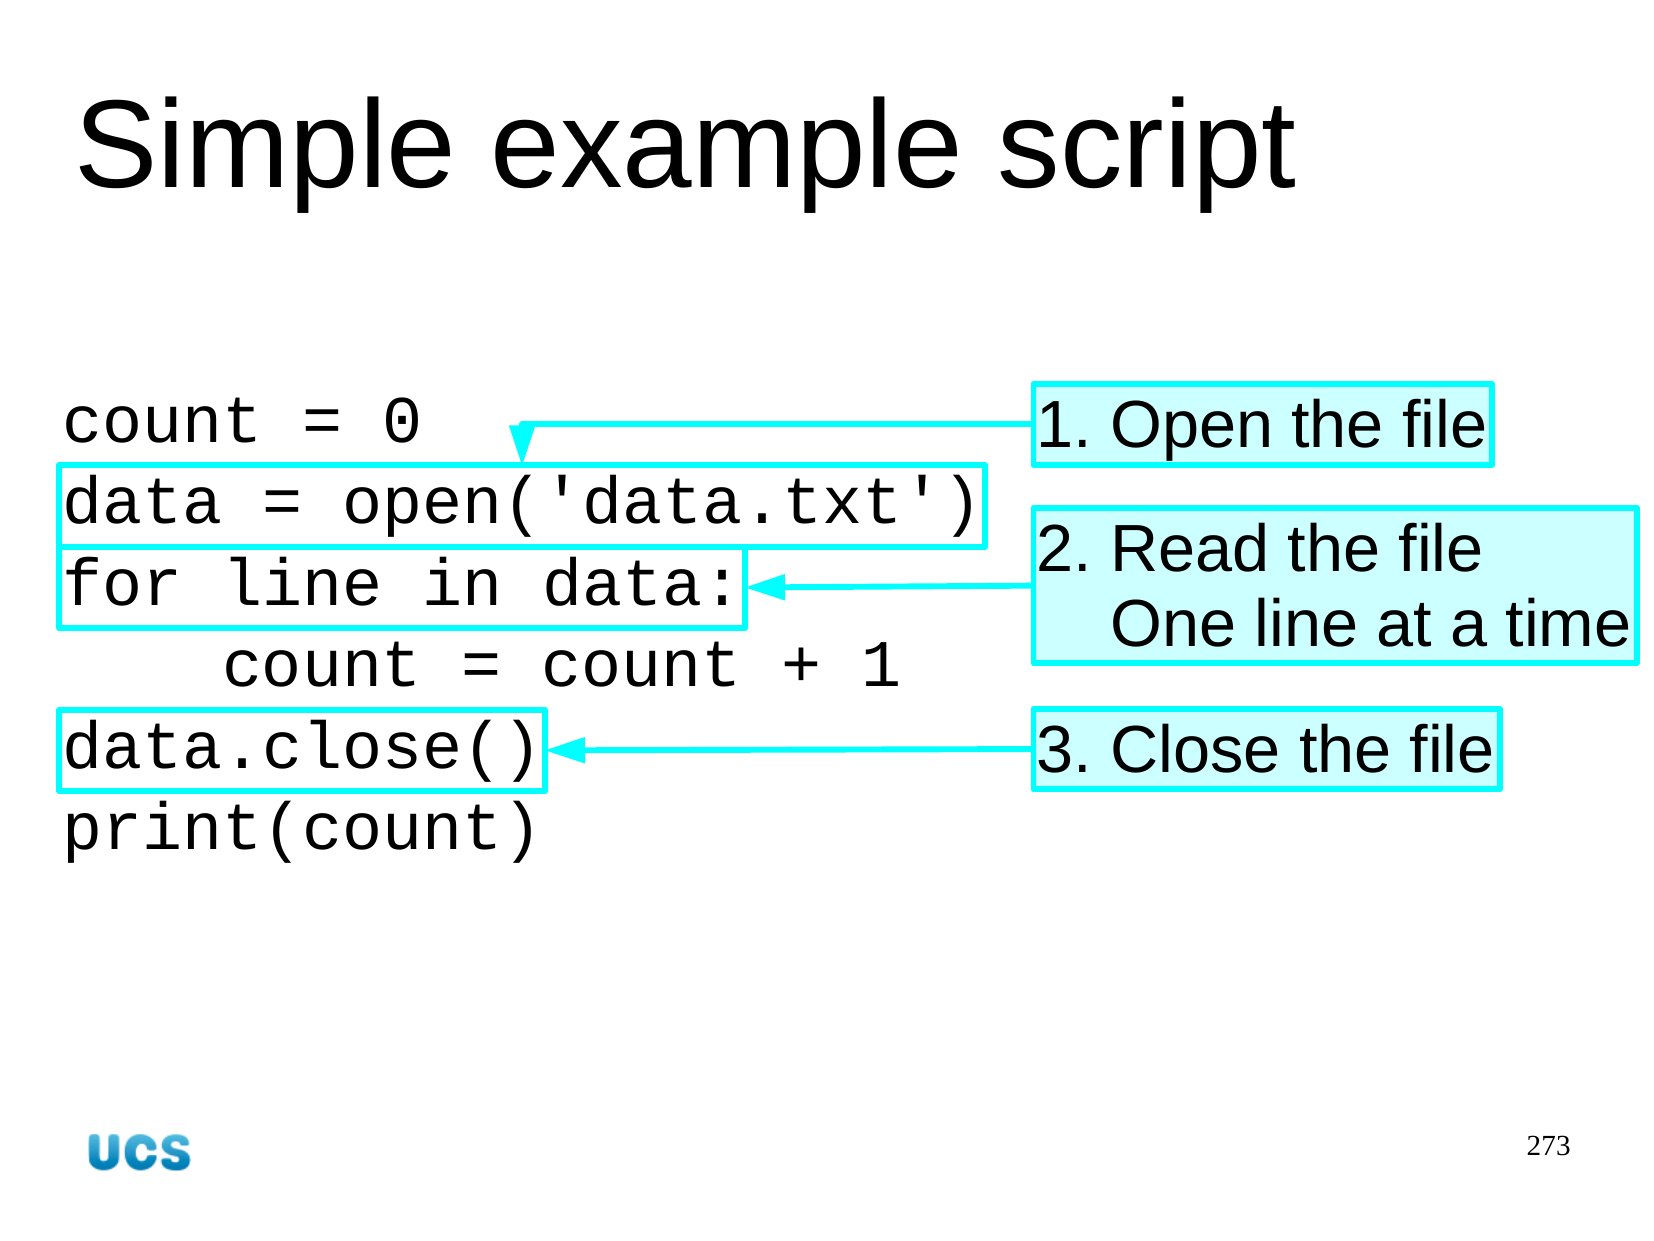

Simple example script
count = 0
1.	Open the file
data = open('data.txt')
2.	Read the file
	One line at a time
for line in data:
 count = count + 1
3.	Close the file
data.close()
print(count)
273